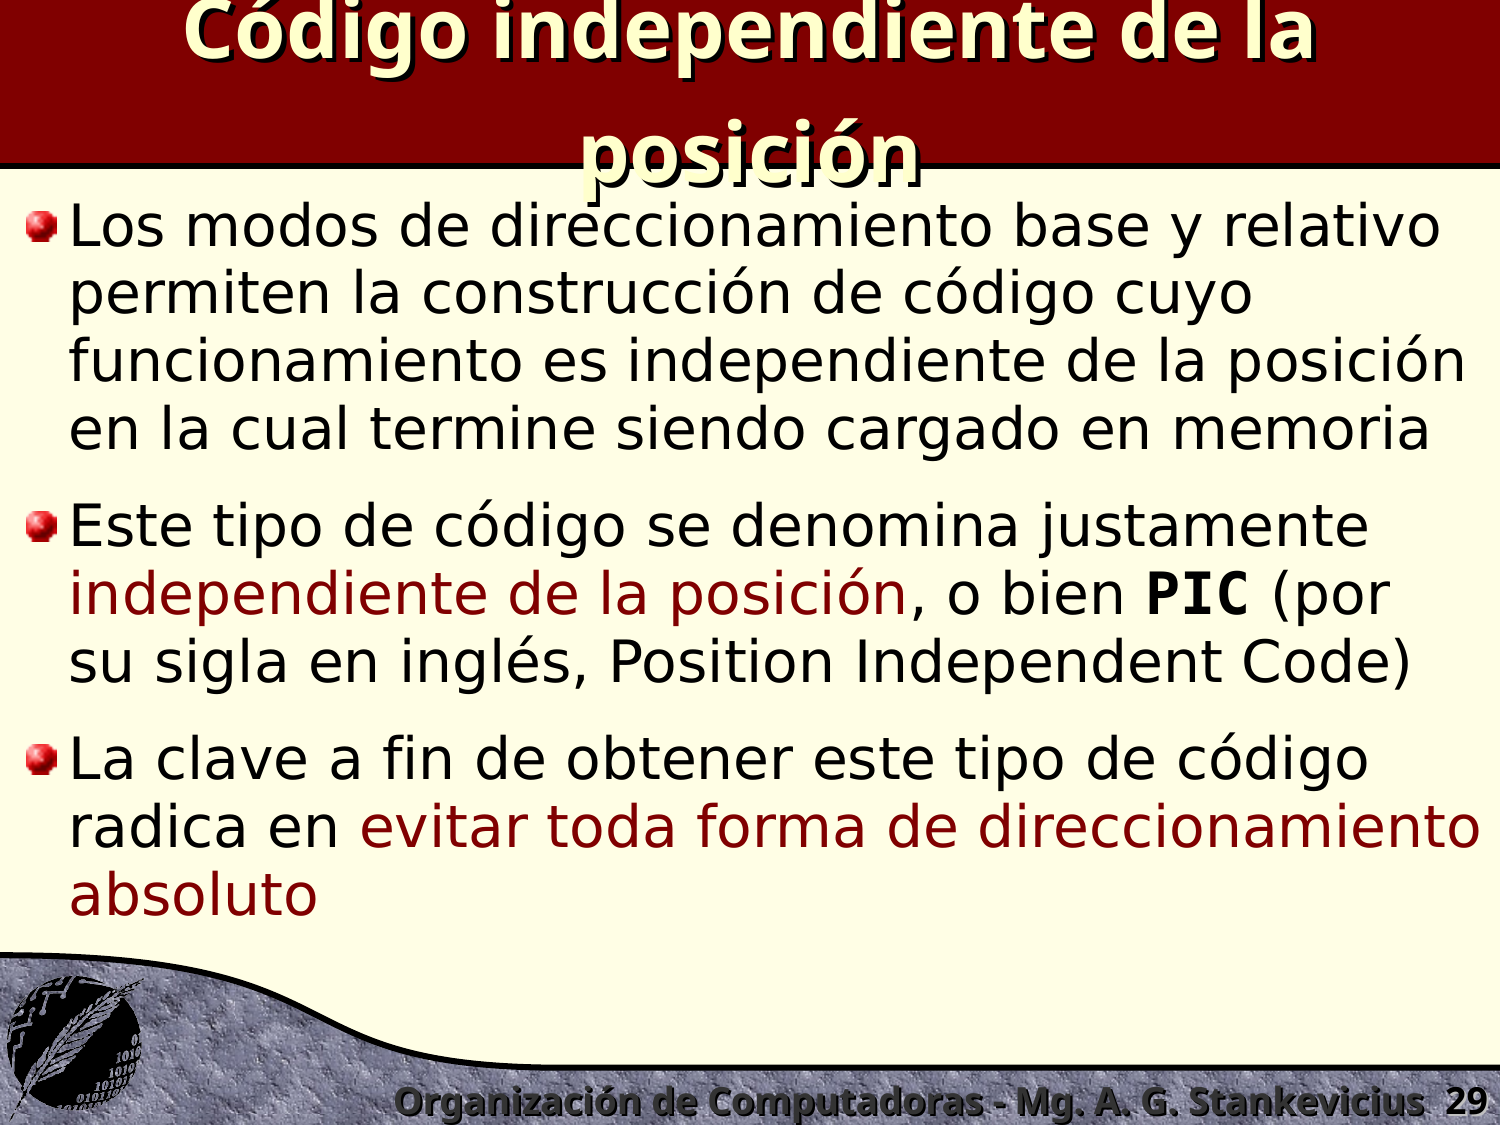

# Código independiente de la posición
Los modos de direccionamiento base y relativo permiten la construcción de código cuyo funcionamiento es independiente de la posición en la cual termine siendo cargado en memoria
Este tipo de código se denomina justamente independiente de la posición, o bien PIC (por
su sigla en inglés, Position Independent Code)
La clave a fin de obtener este tipo de código radica en evitar toda forma de direccionamiento absoluto
29